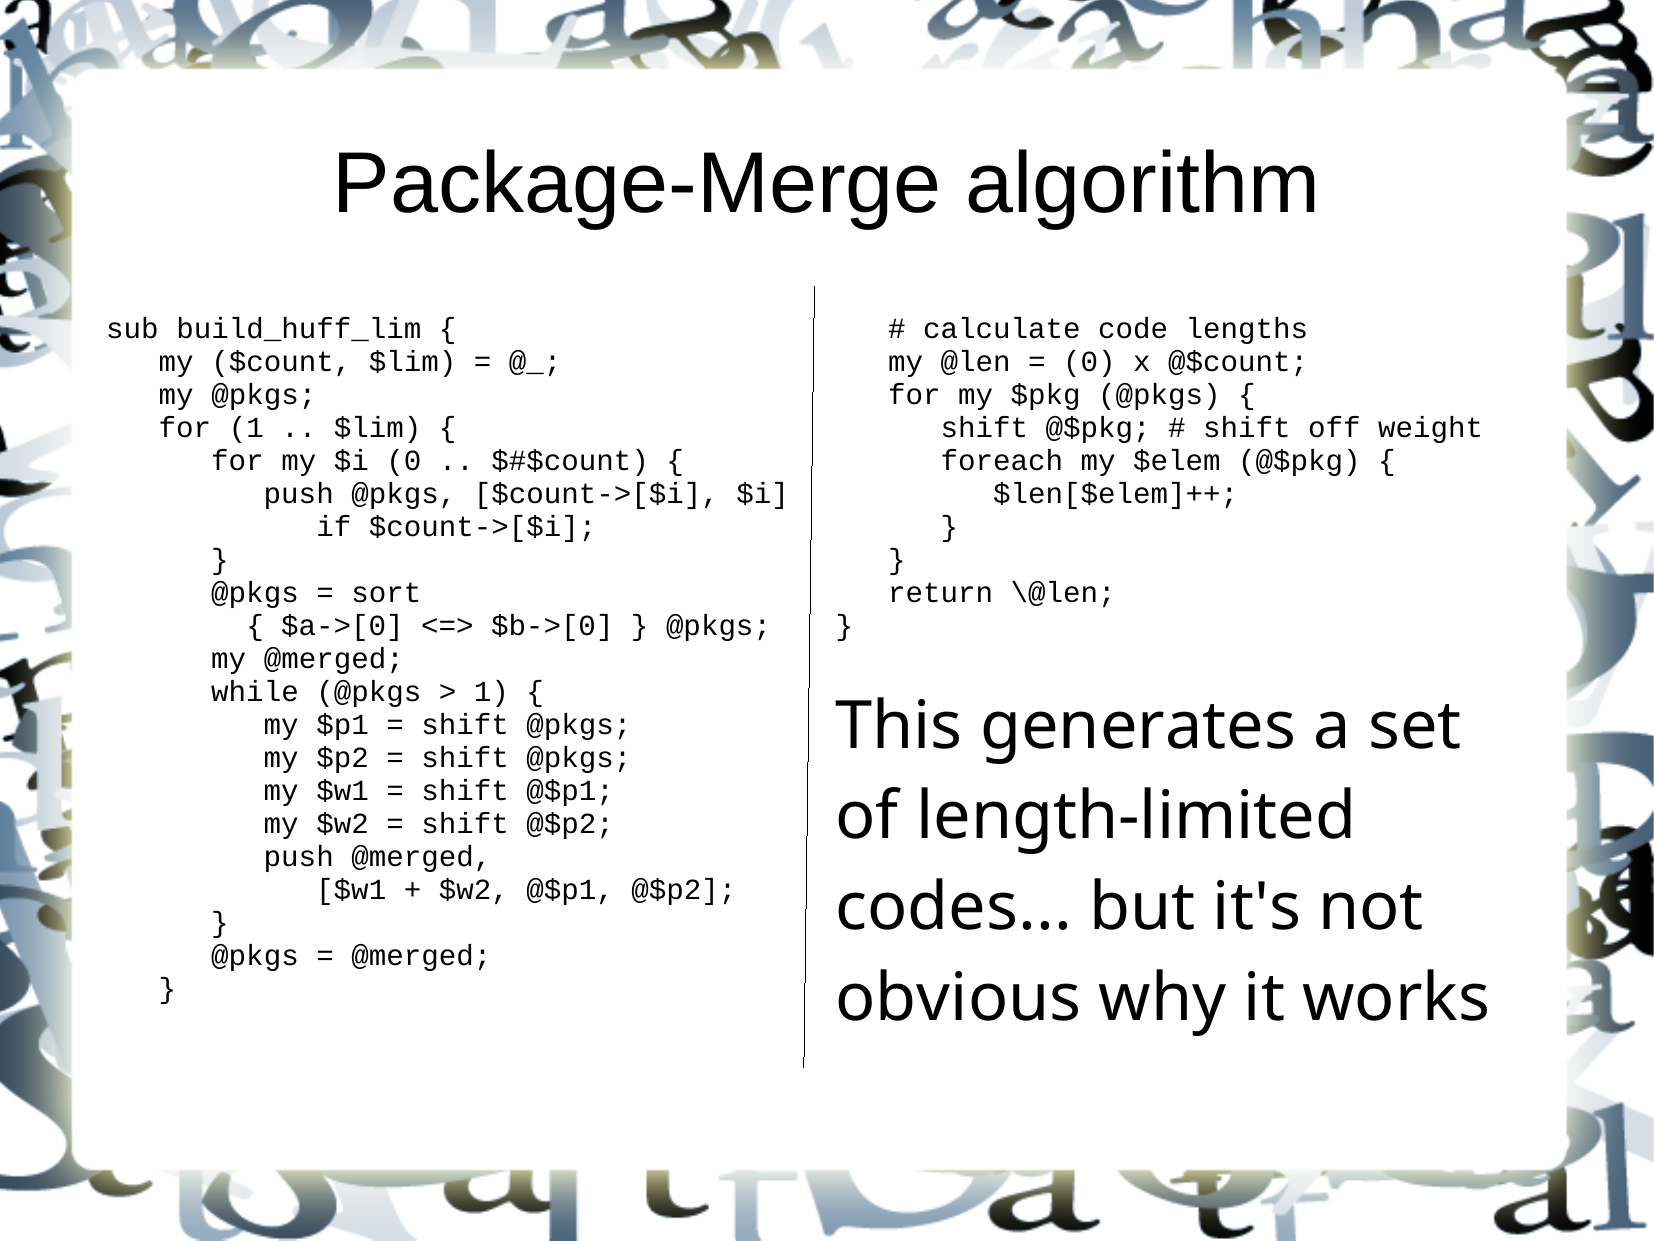

# Package-Merge algorithm
sub build_huff_lim {
 my ($count, $lim) = @_;
 my @pkgs;
 for (1 .. $lim) {
 for my $i (0 .. $#$count) {
 push @pkgs, [$count->[$i], $i] if $count->[$i];
 }
 @pkgs = sort
 { $a->[0] <=> $b->[0] } @pkgs;
 my @merged;
 while (@pkgs > 1) {
 my $p1 = shift @pkgs;
 my $p2 = shift @pkgs;
 my $w1 = shift @$p1;
 my $w2 = shift @$p2;
 push @merged,
 [$w1 + $w2, @$p1, @$p2];
 }
 @pkgs = @merged;
 }
 # calculate code lengths
 my @len = (0) x @$count;
 for my $pkg (@pkgs) {
 shift @$pkg; # shift off weight
 foreach my $elem (@$pkg) {
 $len[$elem]++;
 }
 }
 return \@len;
}
This generates a set of length-limited codes... but it's not obvious why it works